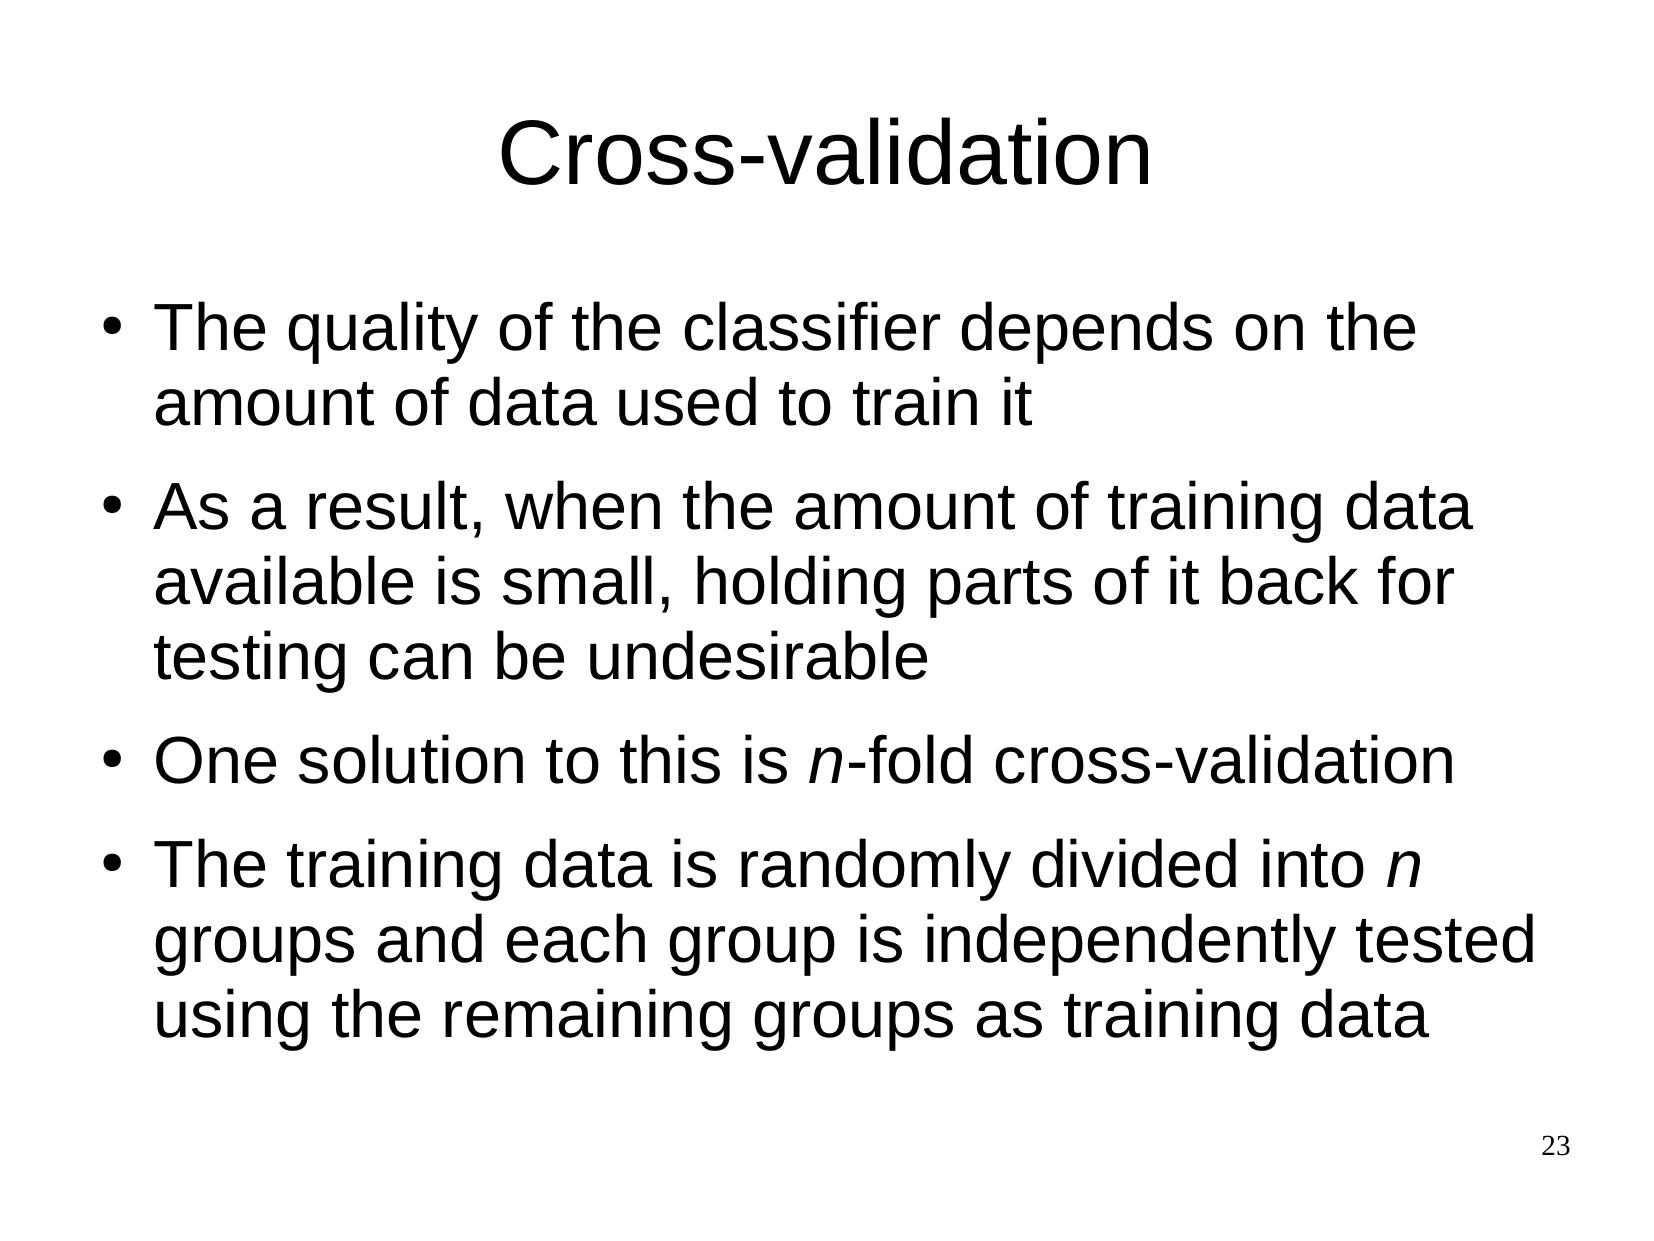

# Cross-validation
The quality of the classifier depends on the amount of data used to train it
As a result, when the amount of training data available is small, holding parts of it back for testing can be undesirable
One solution to this is n-fold cross-validation
The training data is randomly divided into n groups and each group is independently tested using the remaining groups as training data
23